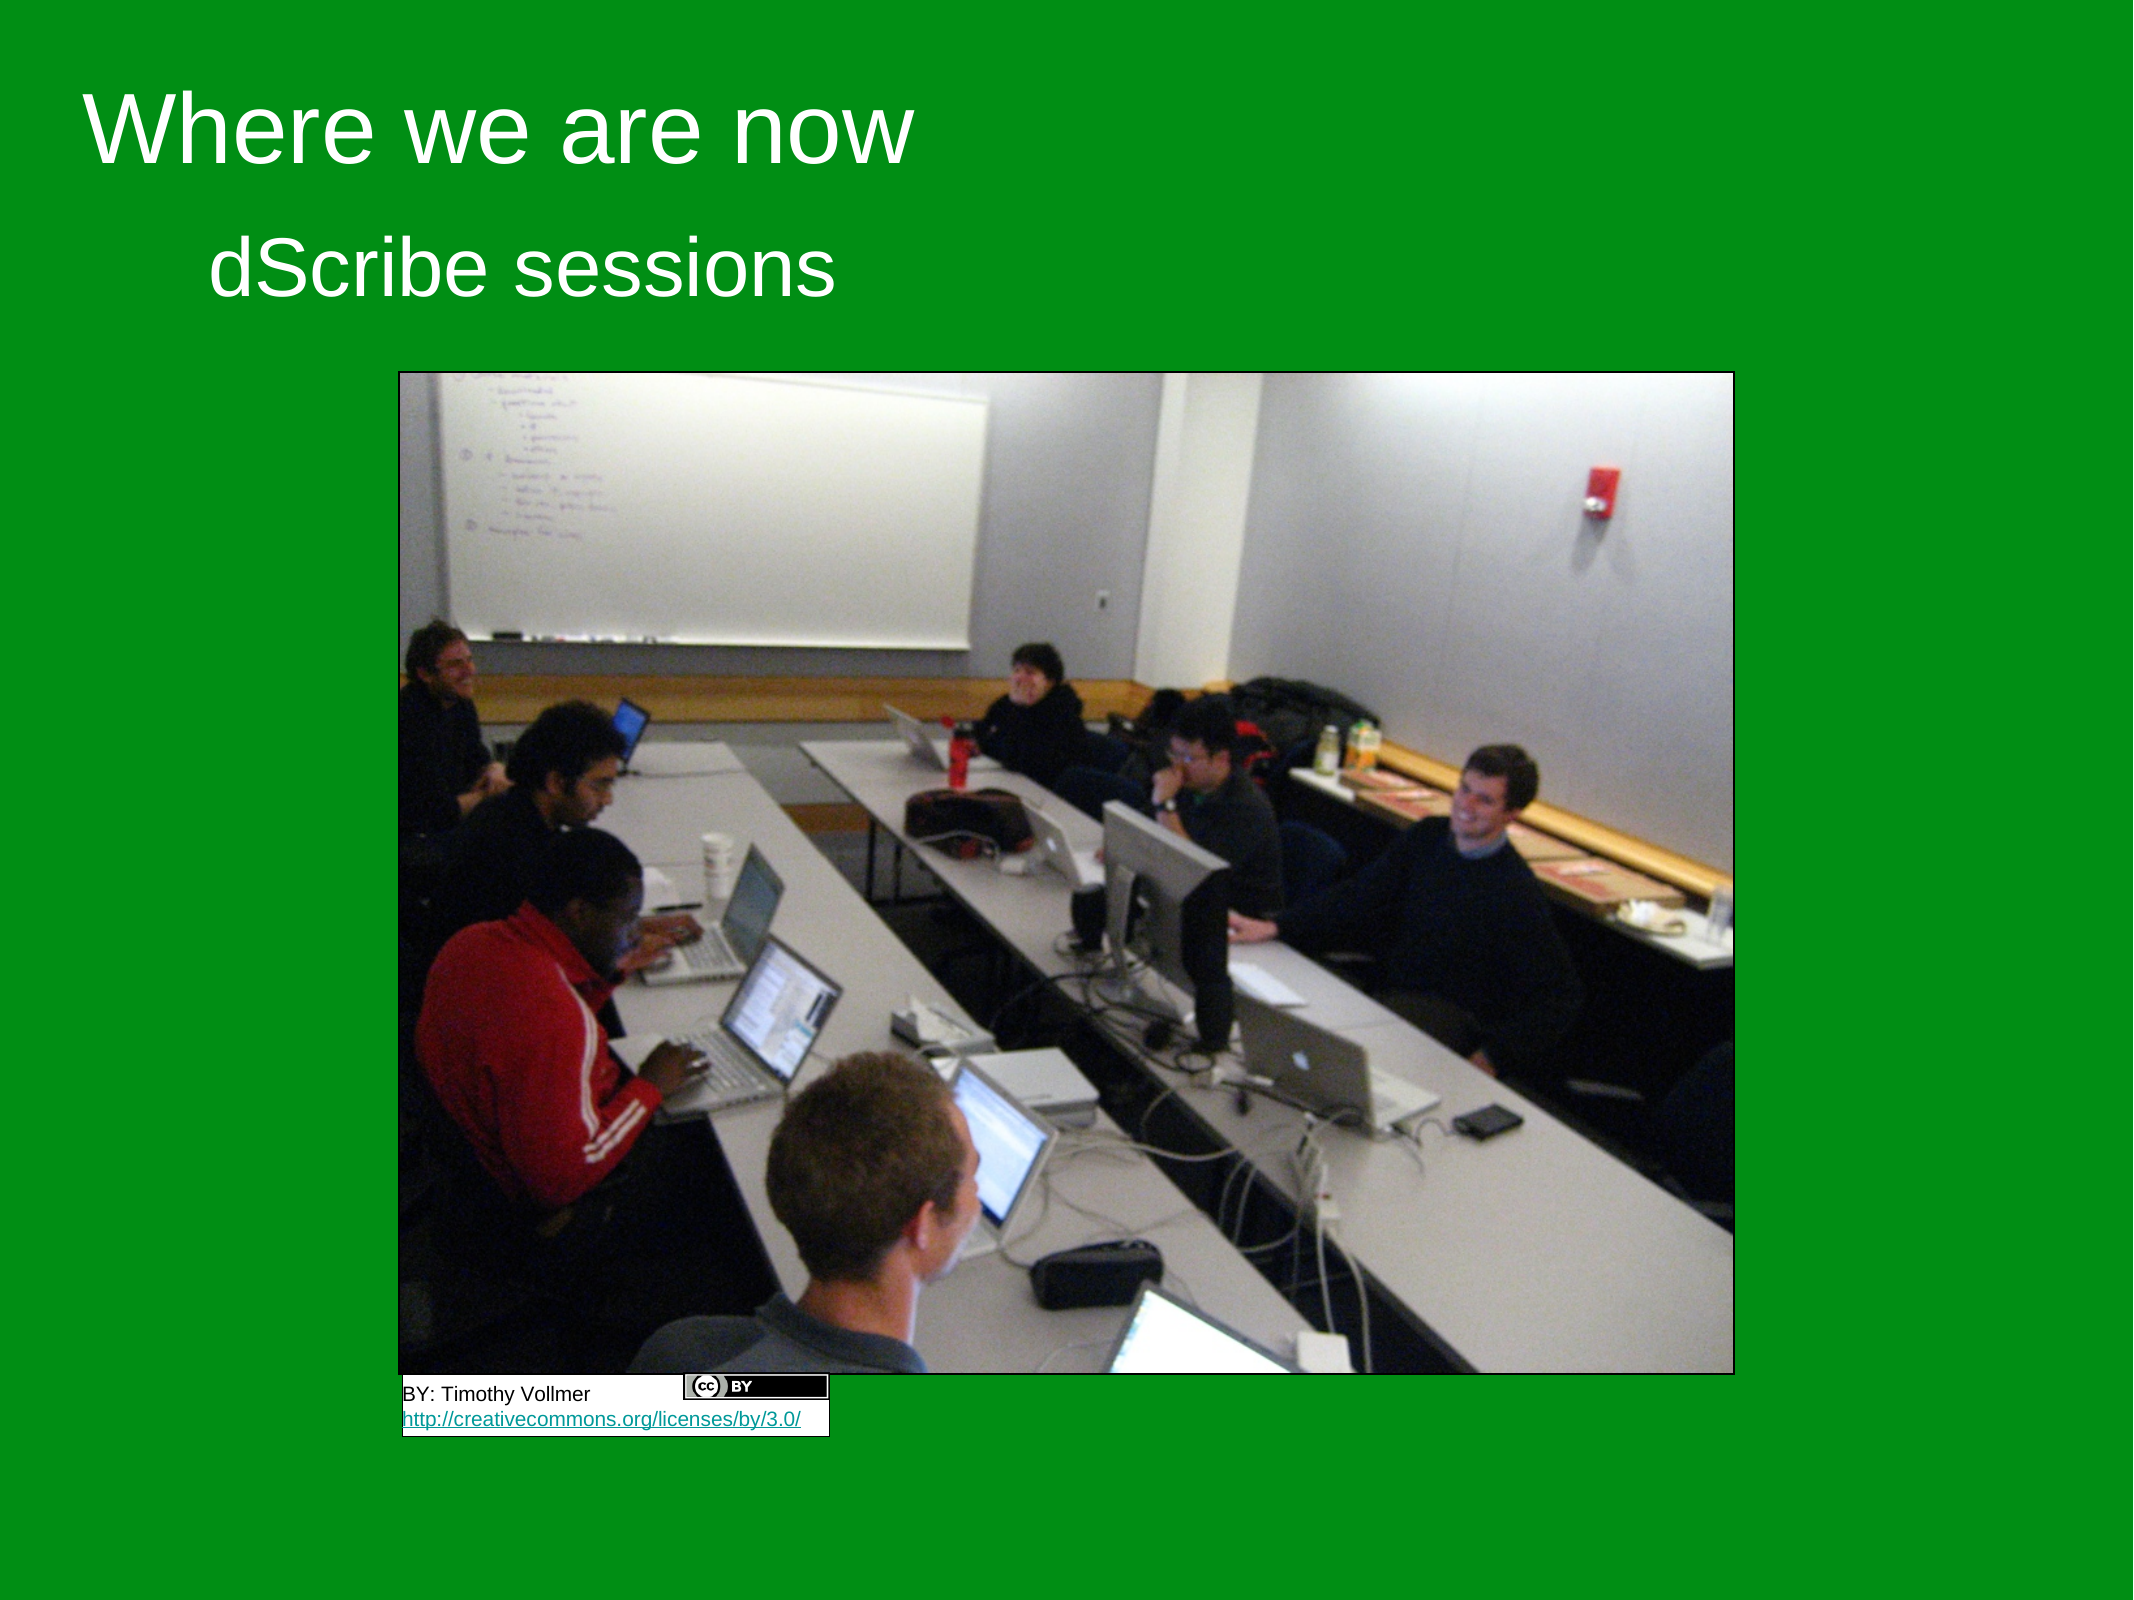

Where we are now
dScribe sessions
BY: Timothy Vollmer
http://creativecommons.org/licenses/by/3.0/